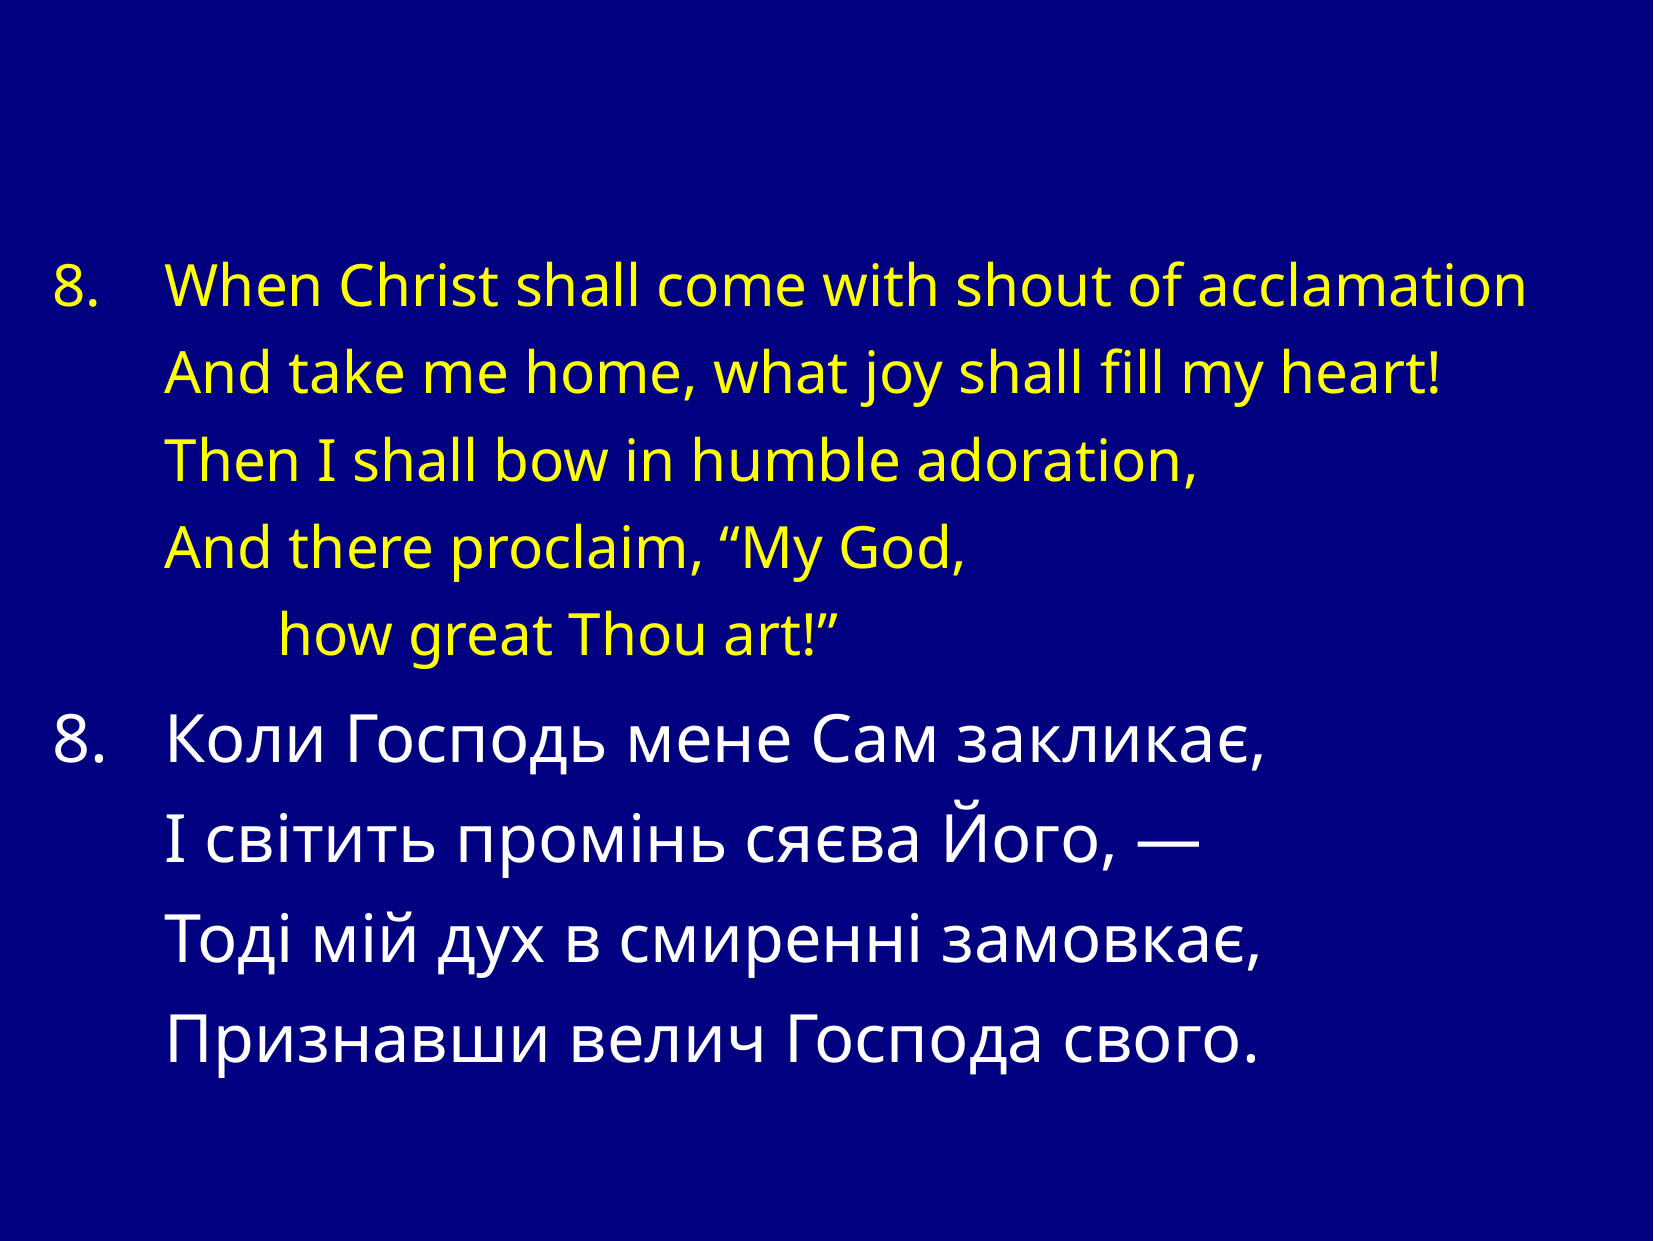

8.	When Christ shall come with shout of acclamation
	And take me home, what joy shall fill my heart!
	Then I shall bow in humble adoration,
	And there proclaim, “My God,
		how great Thou art!”
8.	Коли Господь мене Сам закликає,
	І світить промінь сяєва Його, ―
	Тоді мій дух в смиренні замовкає,
	Признавши велич Господа свого.